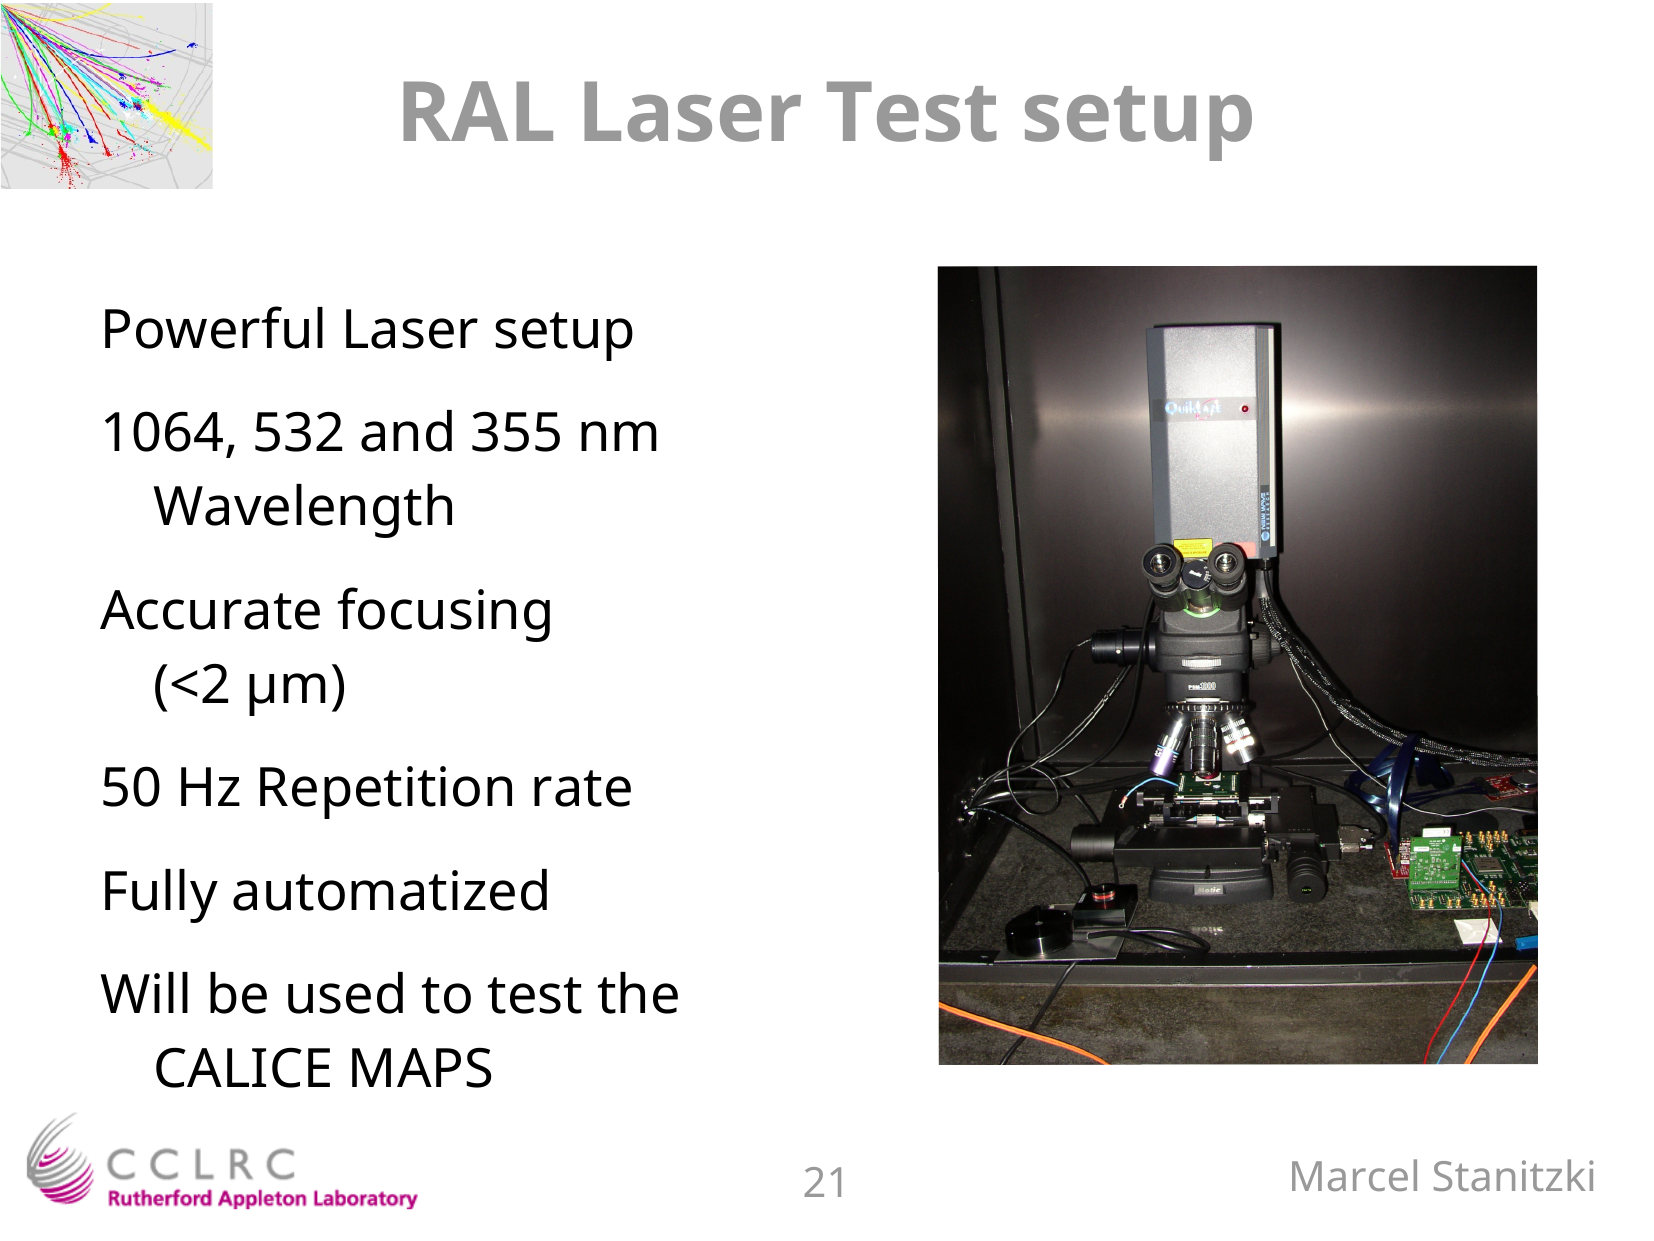

# RAL Laser Test setup
Powerful Laser setup
1064, 532 and 355 nm Wavelength
Accurate focusing
(<2 µm)
50 Hz Repetition rate
Fully automatized
Will be used to test the CALICE MAPS